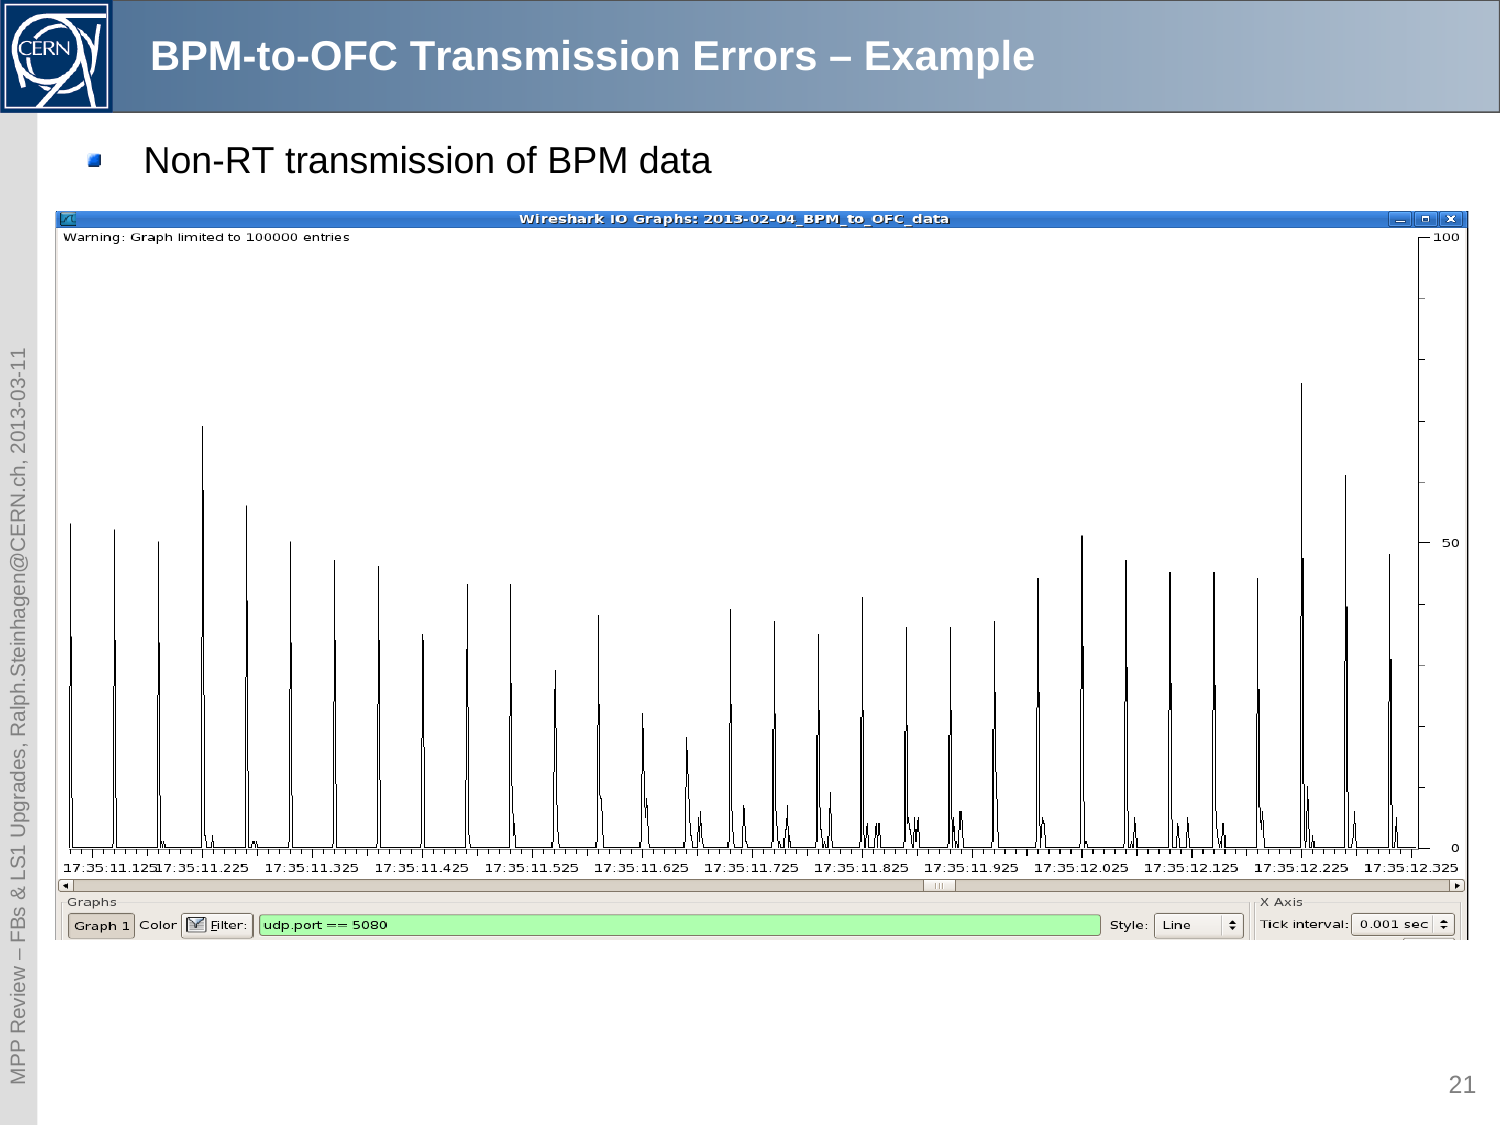

# BPM-to-OFC Transmission Errors – Example
Non-RT transmission of BPM data